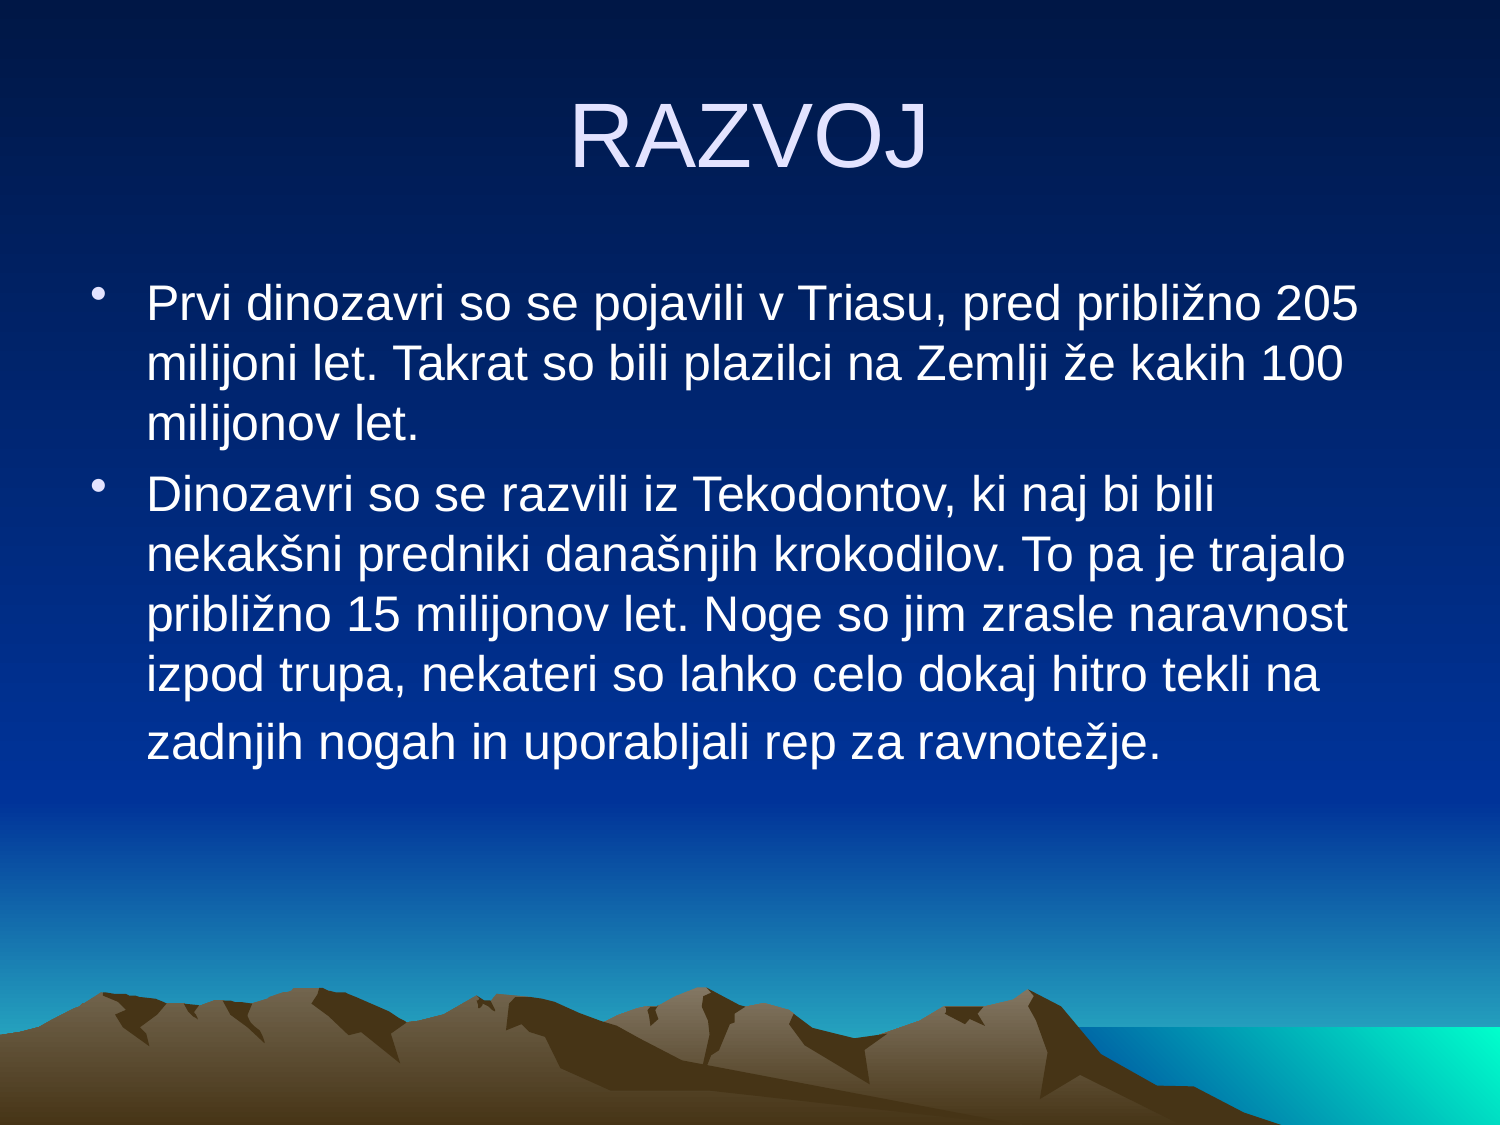

# RAZVOJ
Prvi dinozavri so se pojavili v Triasu, pred približno 205 milijoni let. Takrat so bili plazilci na Zemlji že kakih 100 milijonov let.
Dinozavri so se razvili iz Tekodontov, ki naj bi bili nekakšni predniki današnjih krokodilov. To pa je trajalo približno 15 milijonov let. Noge so jim zrasle naravnost izpod trupa, nekateri so lahko celo dokaj hitro tekli na zadnjih nogah in uporabljali rep za ravnotežje.